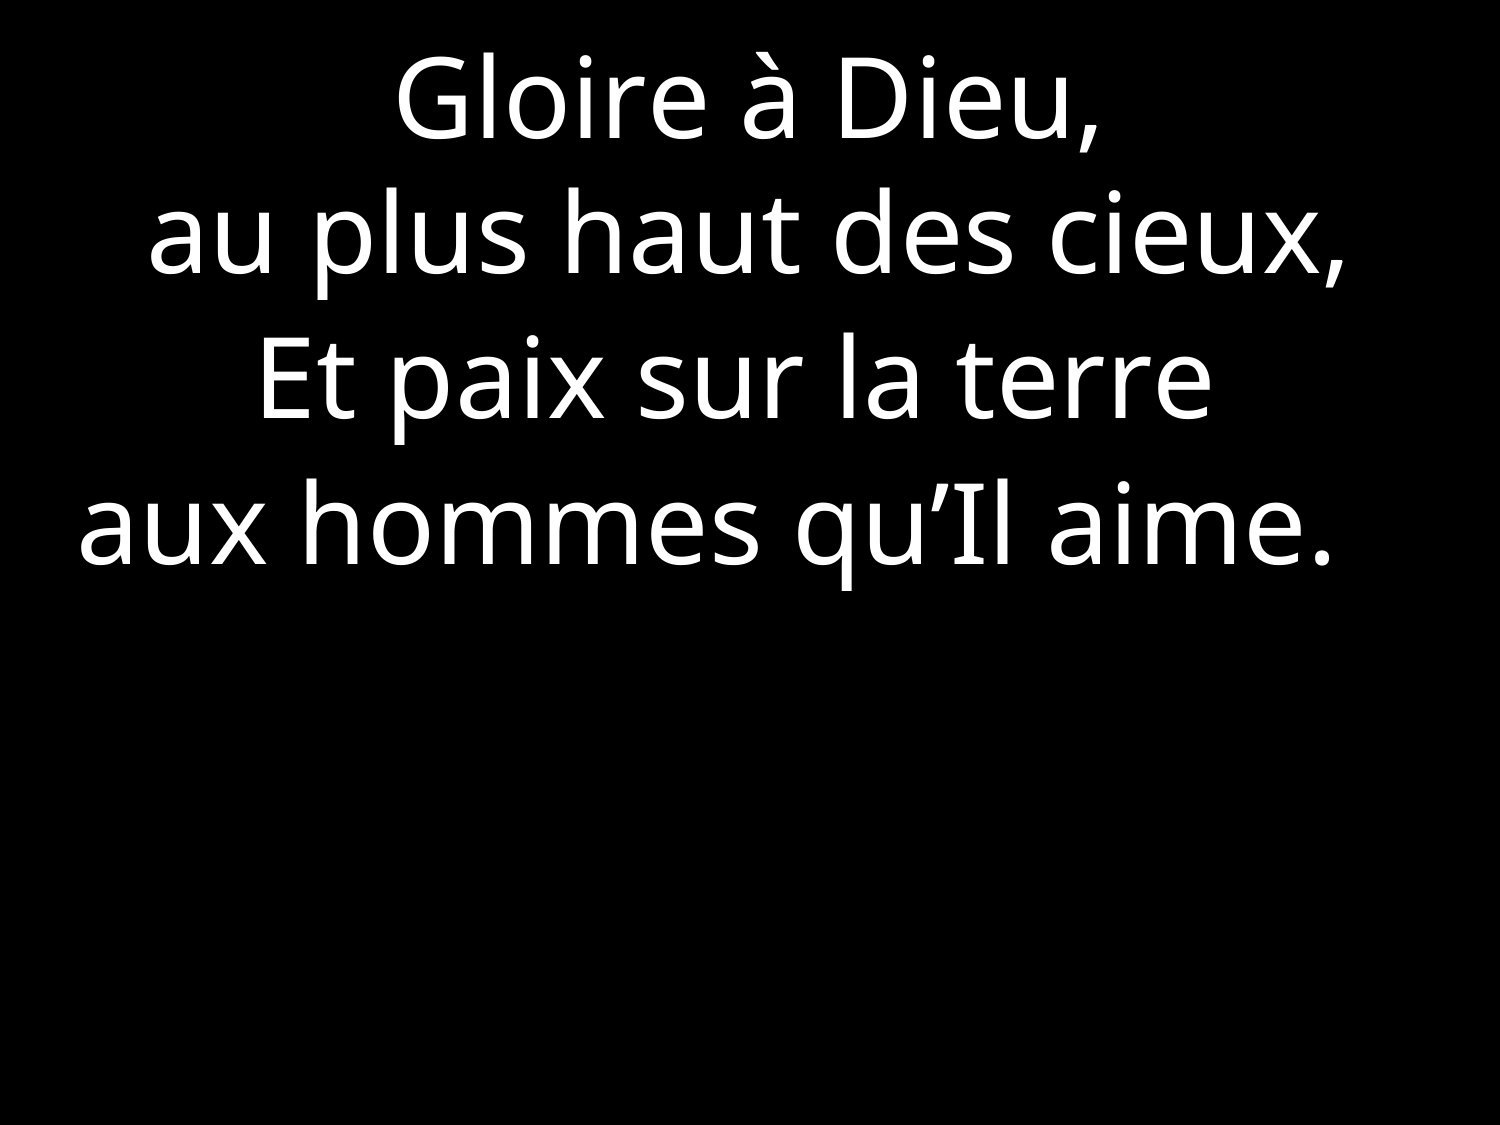

# Gloire à Dieu, au plus haut des cieux,
Et paix sur la terre
aux hommes qu’Il aime.